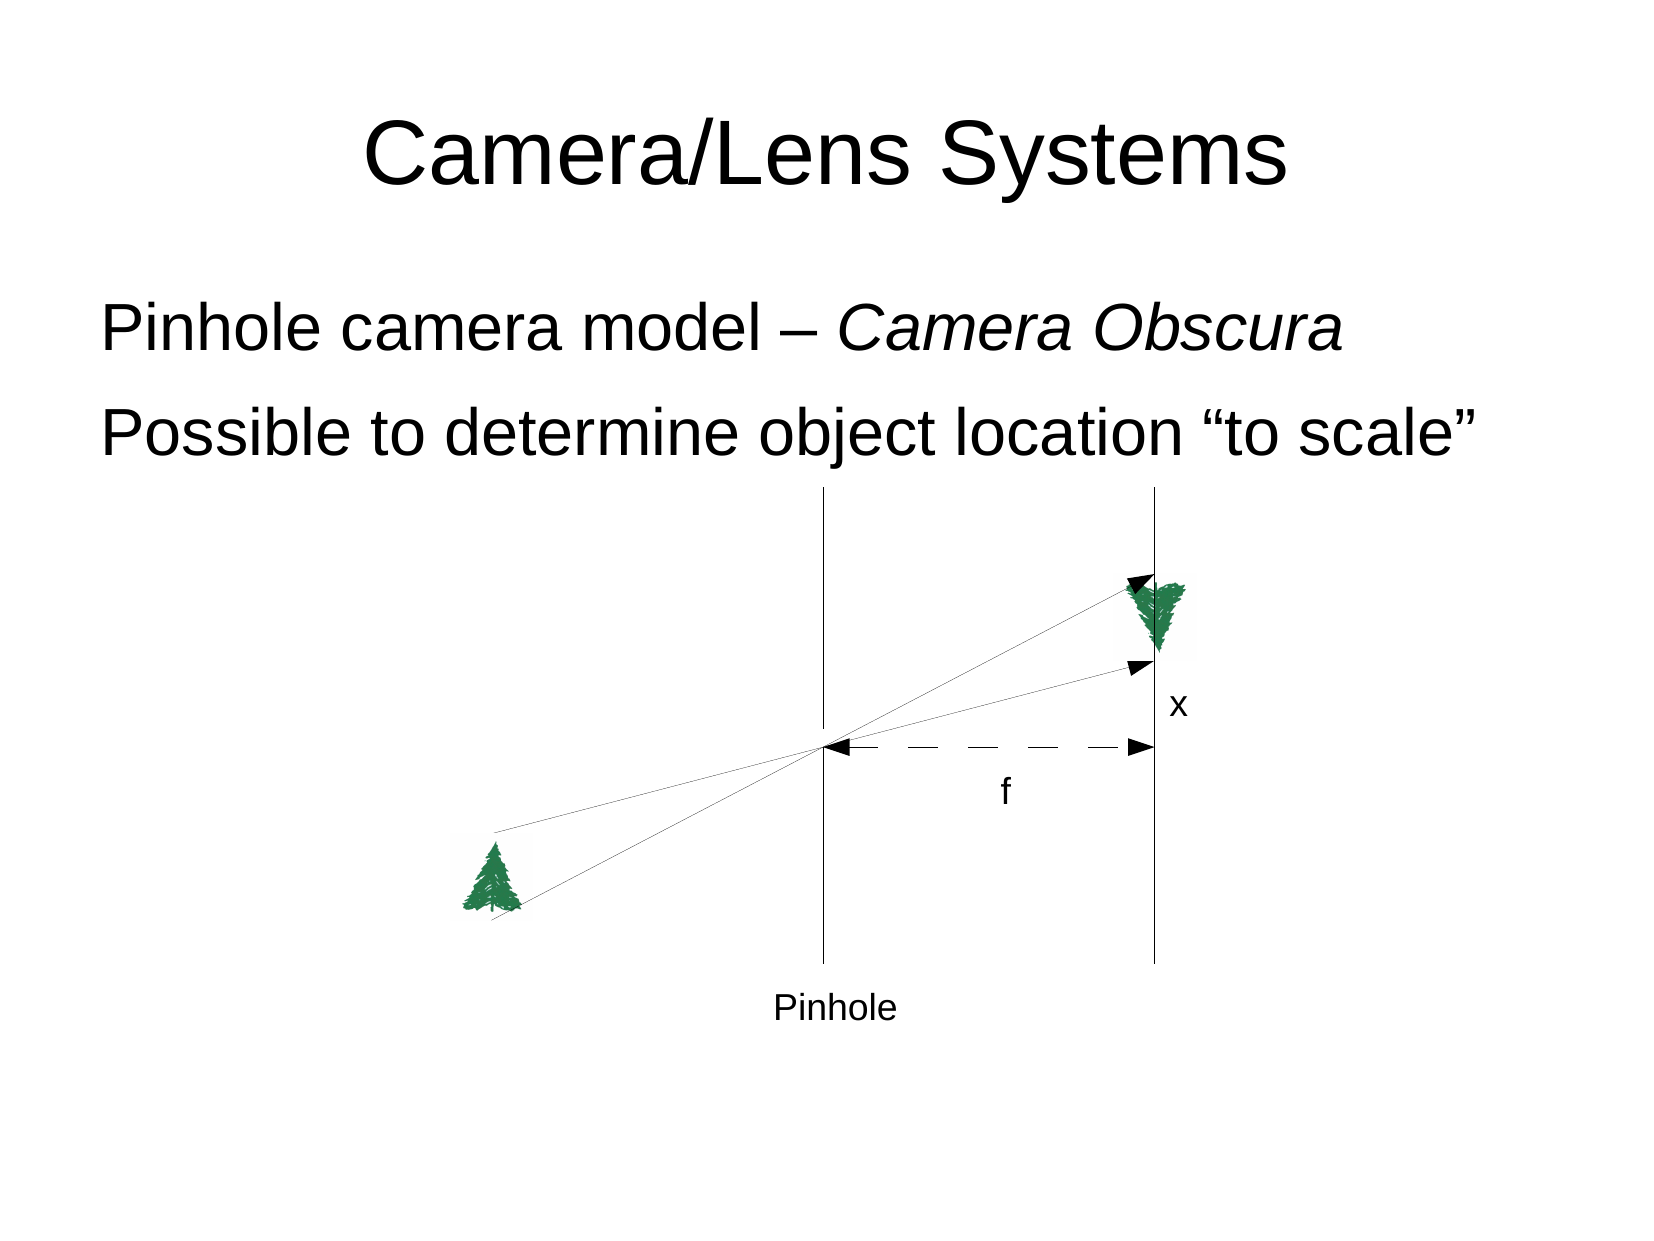

# Camera/Lens Systems
Pinhole camera model – Camera Obscura
Possible to determine object location “to scale”
x
f
Pinhole